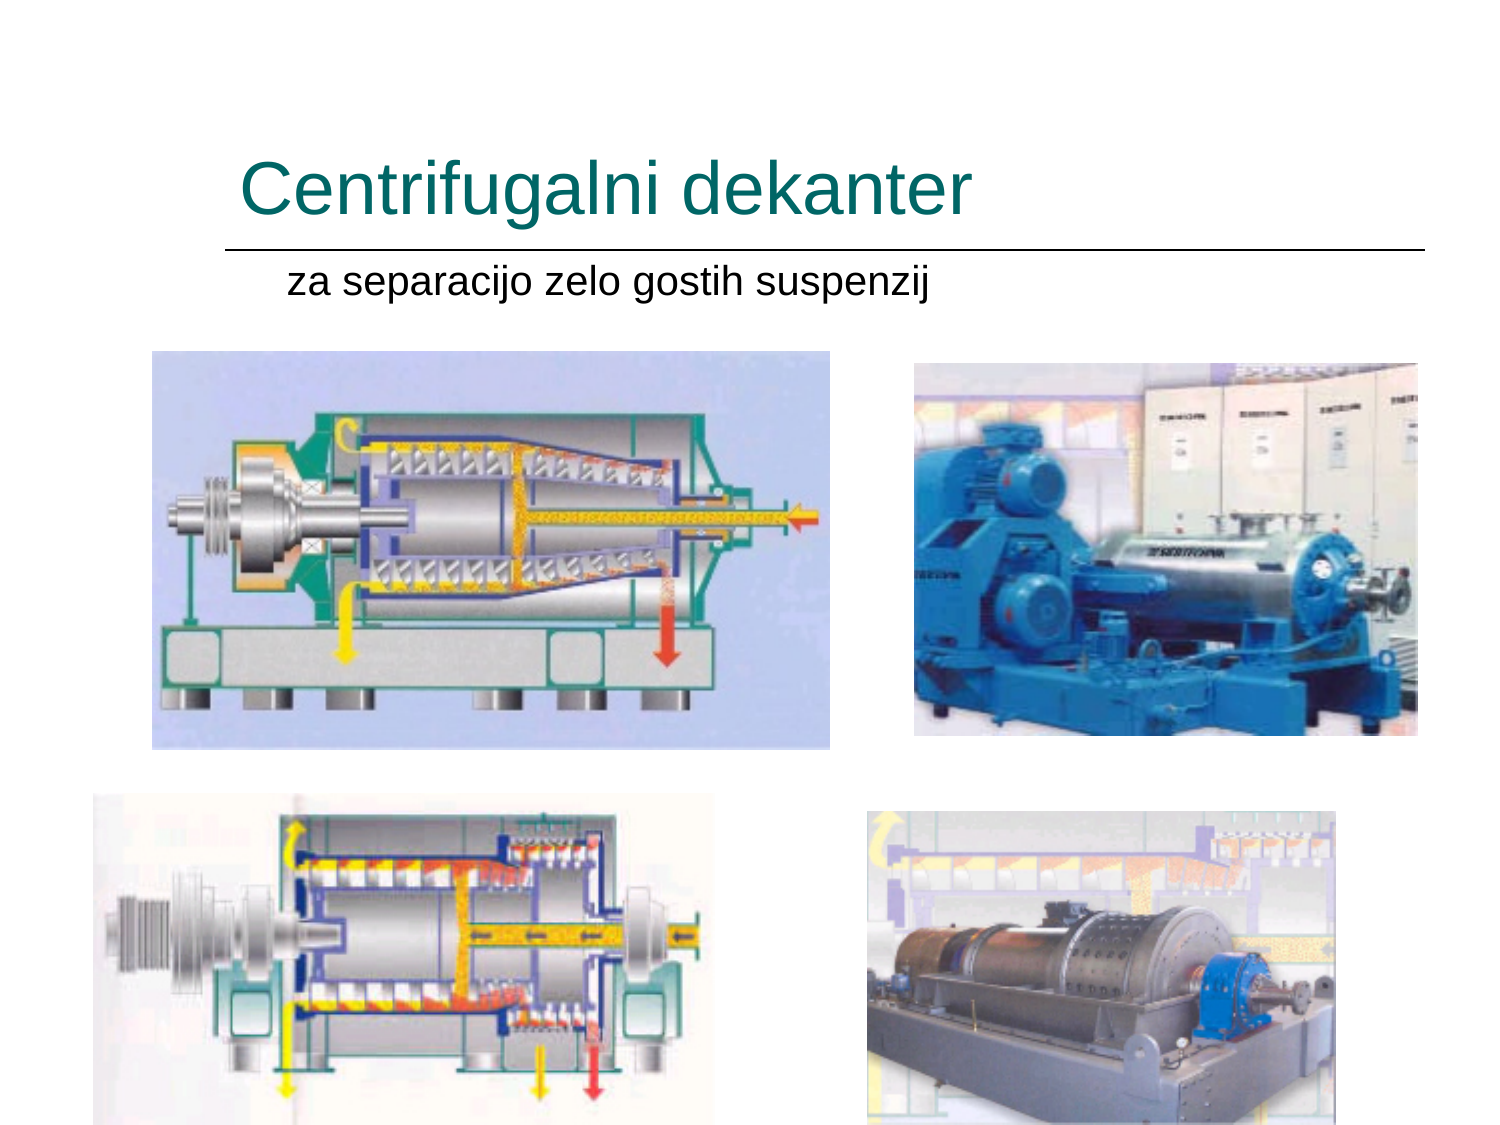

# Centrifugalni dekanter
za separacijo zelo gostih suspenzij